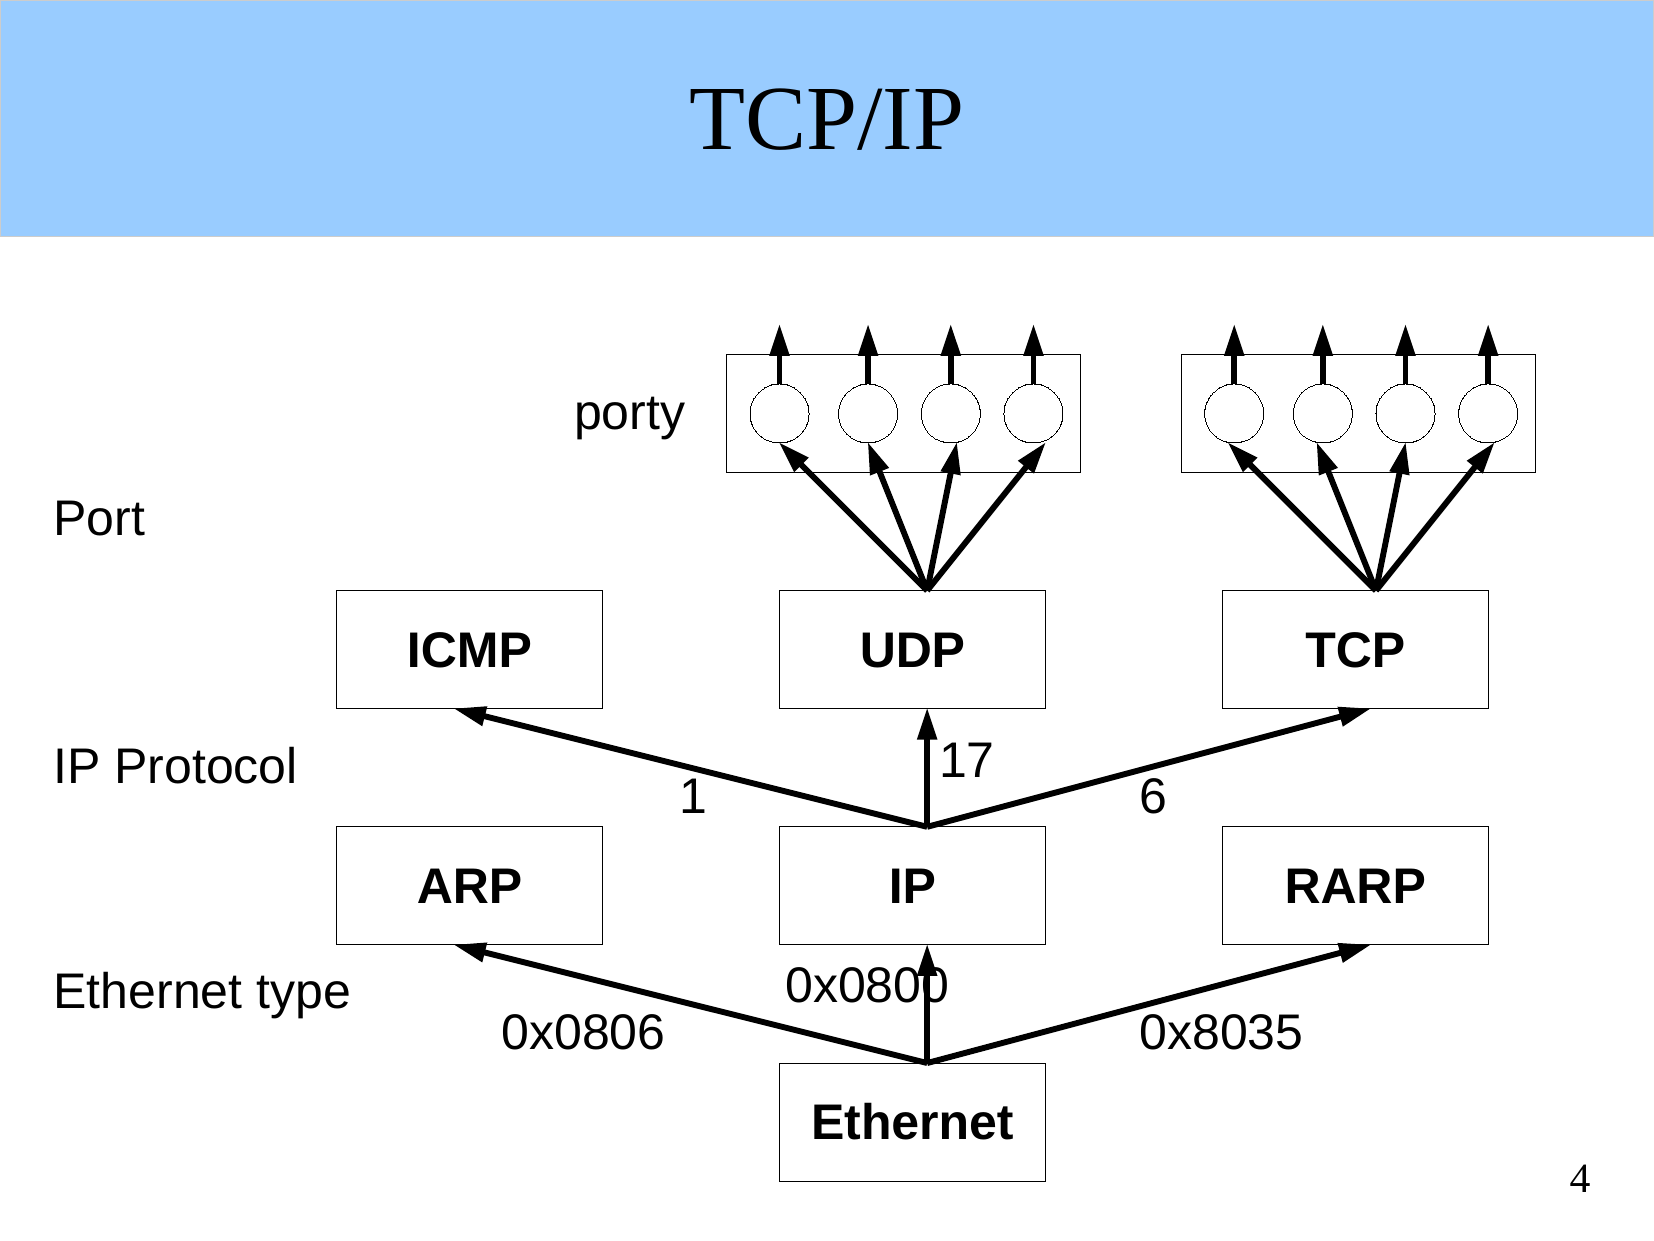

# TCP/IP
porty
Port
ICMP
UDP
TCP
17
IP Protocol
6
1
ARP
IP
RARP
0x0800
Ethernet type
0x0806
0x8035
Ethernet